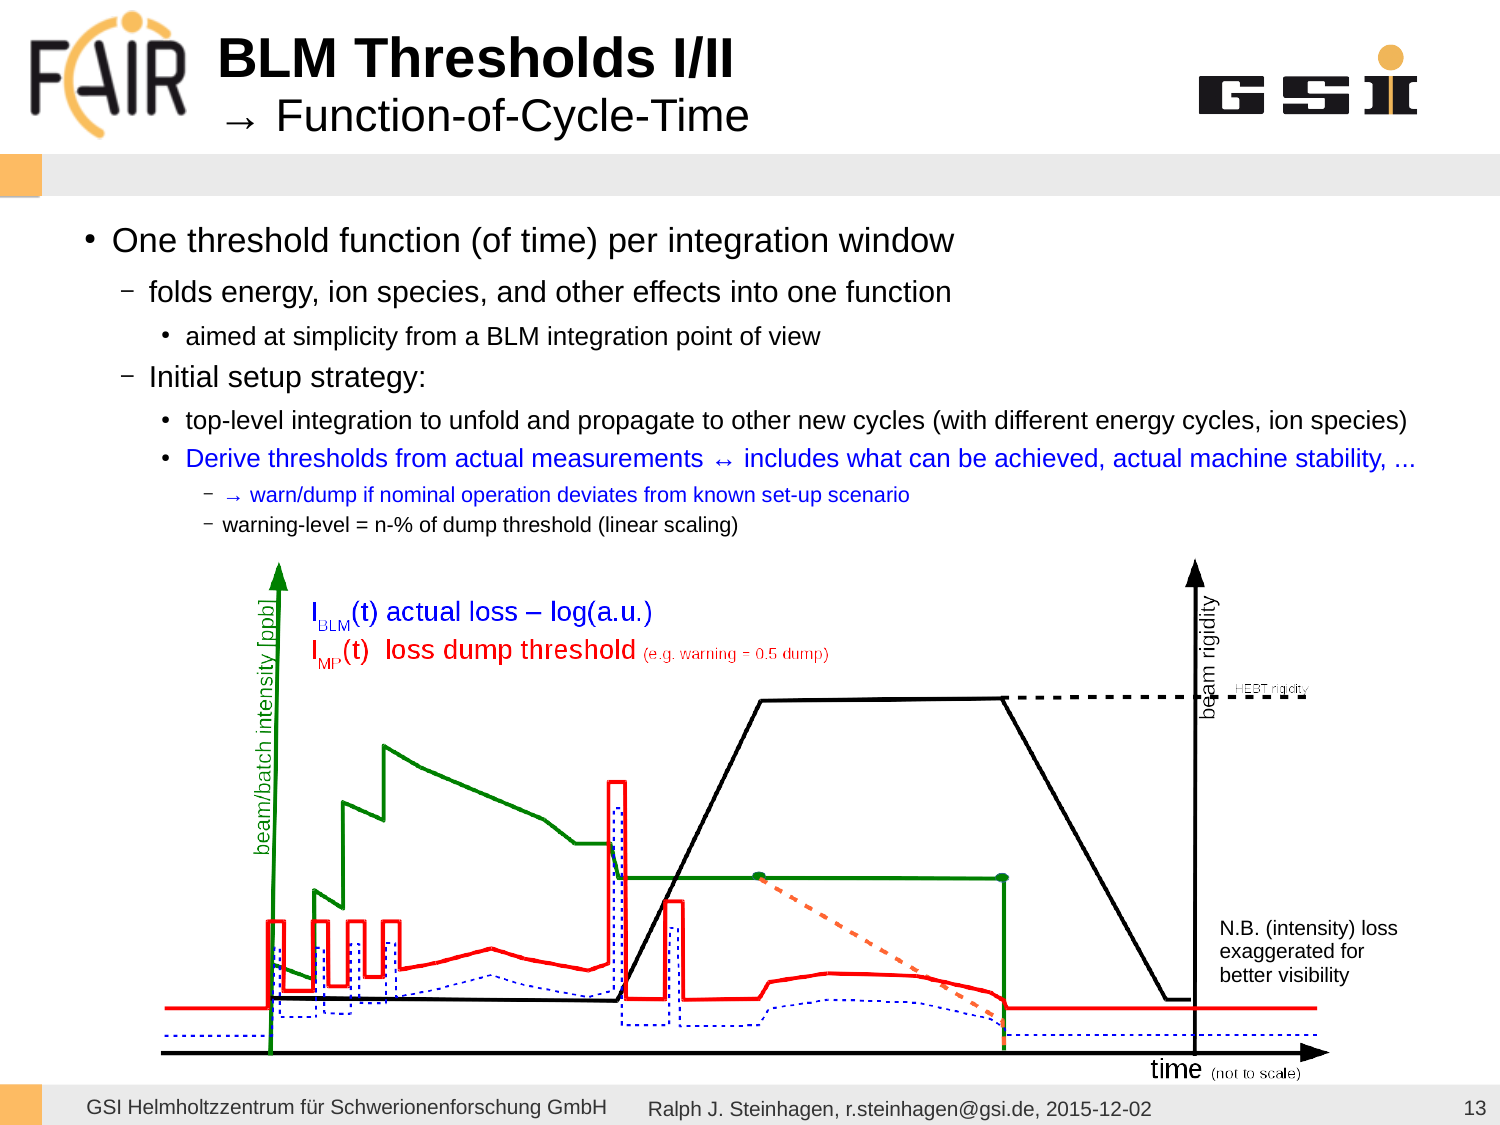

# BLM Thresholds I/II → Function-of-Cycle-Time
One threshold function (of time) per integration window
folds energy, ion species, and other effects into one function
aimed at simplicity from a BLM integration point of view
Initial setup strategy:
top-level integration to unfold and propagate to other new cycles (with different energy cycles, ion species)
Derive thresholds from actual measurements ↔ includes what can be achieved, actual machine stability, ...
→ warn/dump if nominal operation deviates from known set-up scenario
warning-level = n-% of dump threshold (linear scaling)
N.B. (intensity) loss exaggerated for better visibility